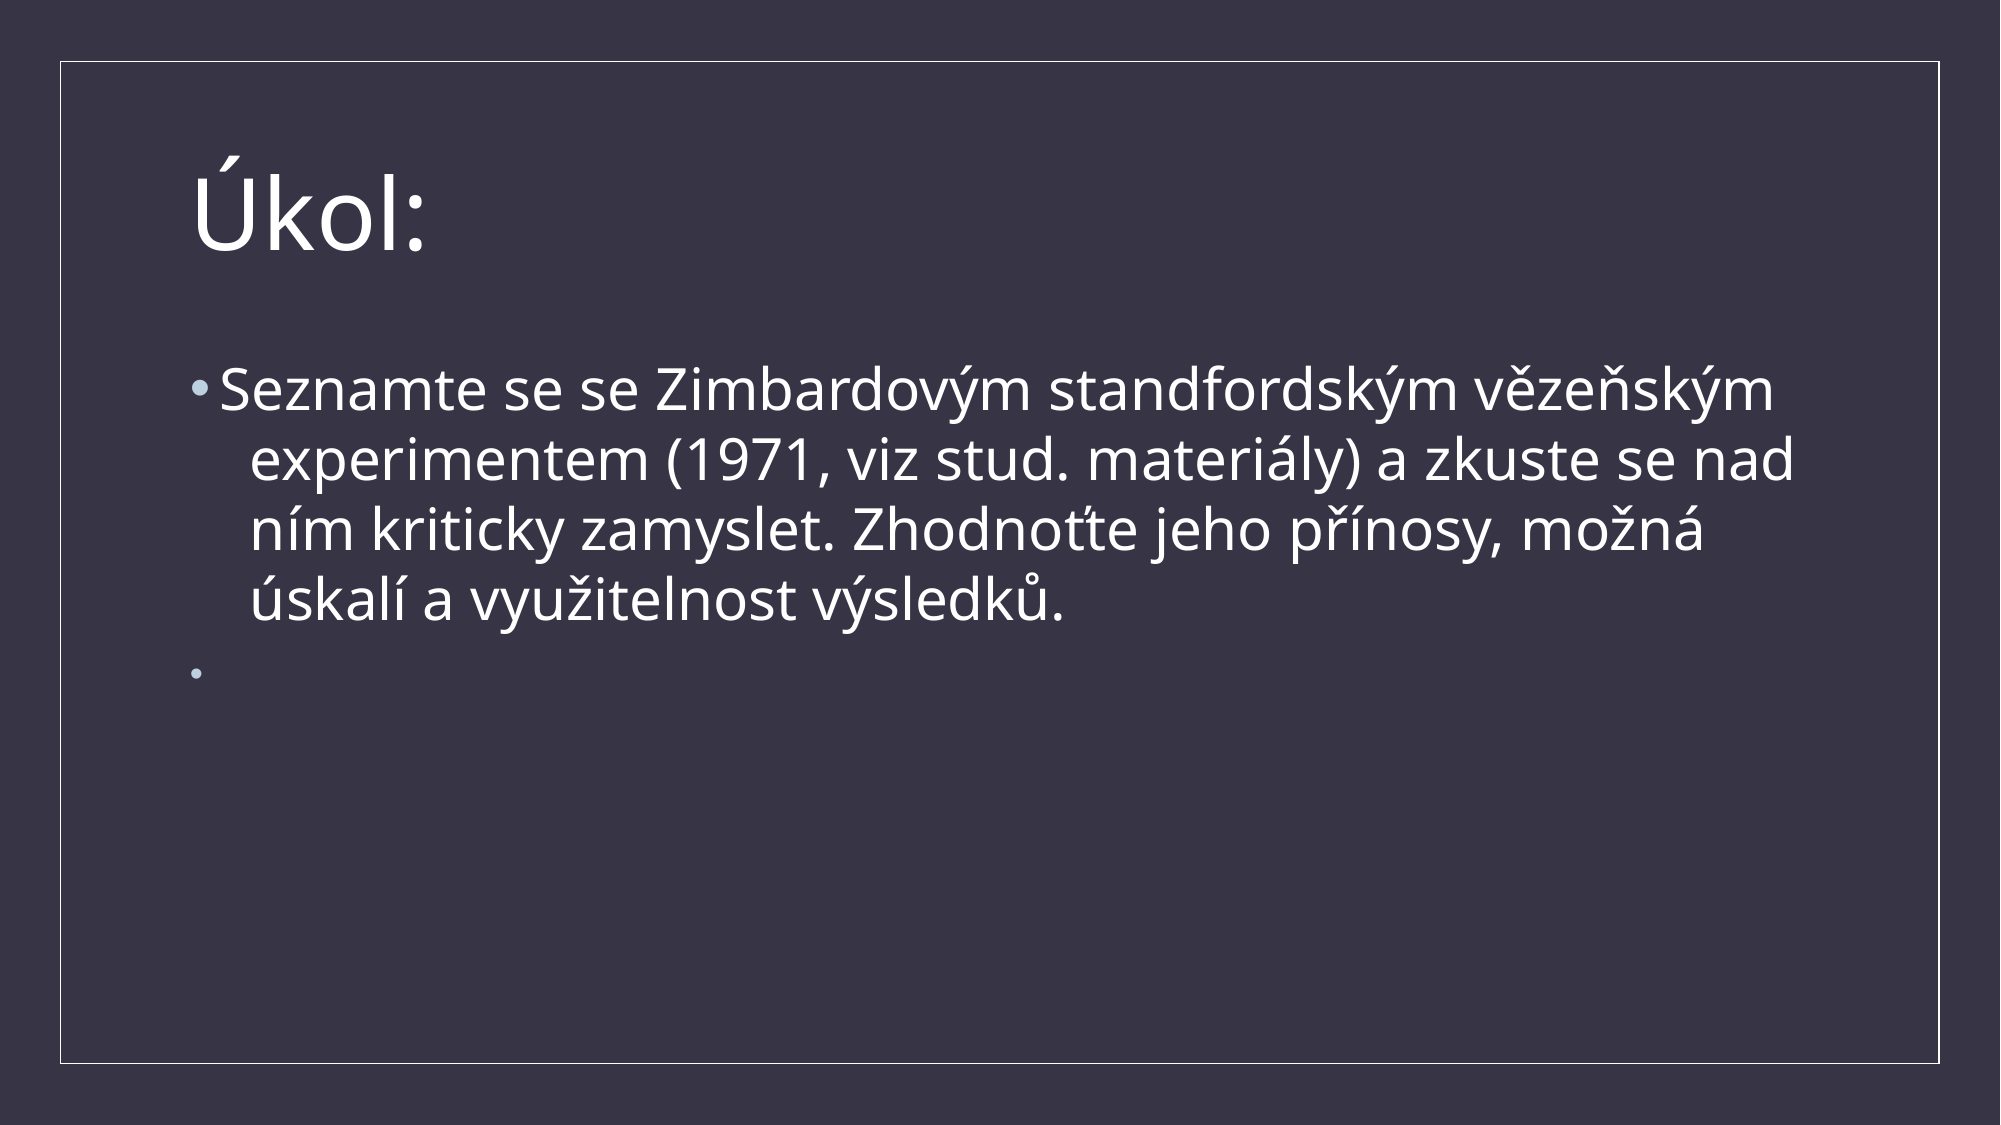

# Úkol:
Seznamte se se Zimbardovým standfordským vězeňským experimentem (1971, viz stud. materiály) a zkuste se nad ním kriticky zamyslet. Zhodnoťte jeho přínosy, možná úskalí a využitelnost výsledků.